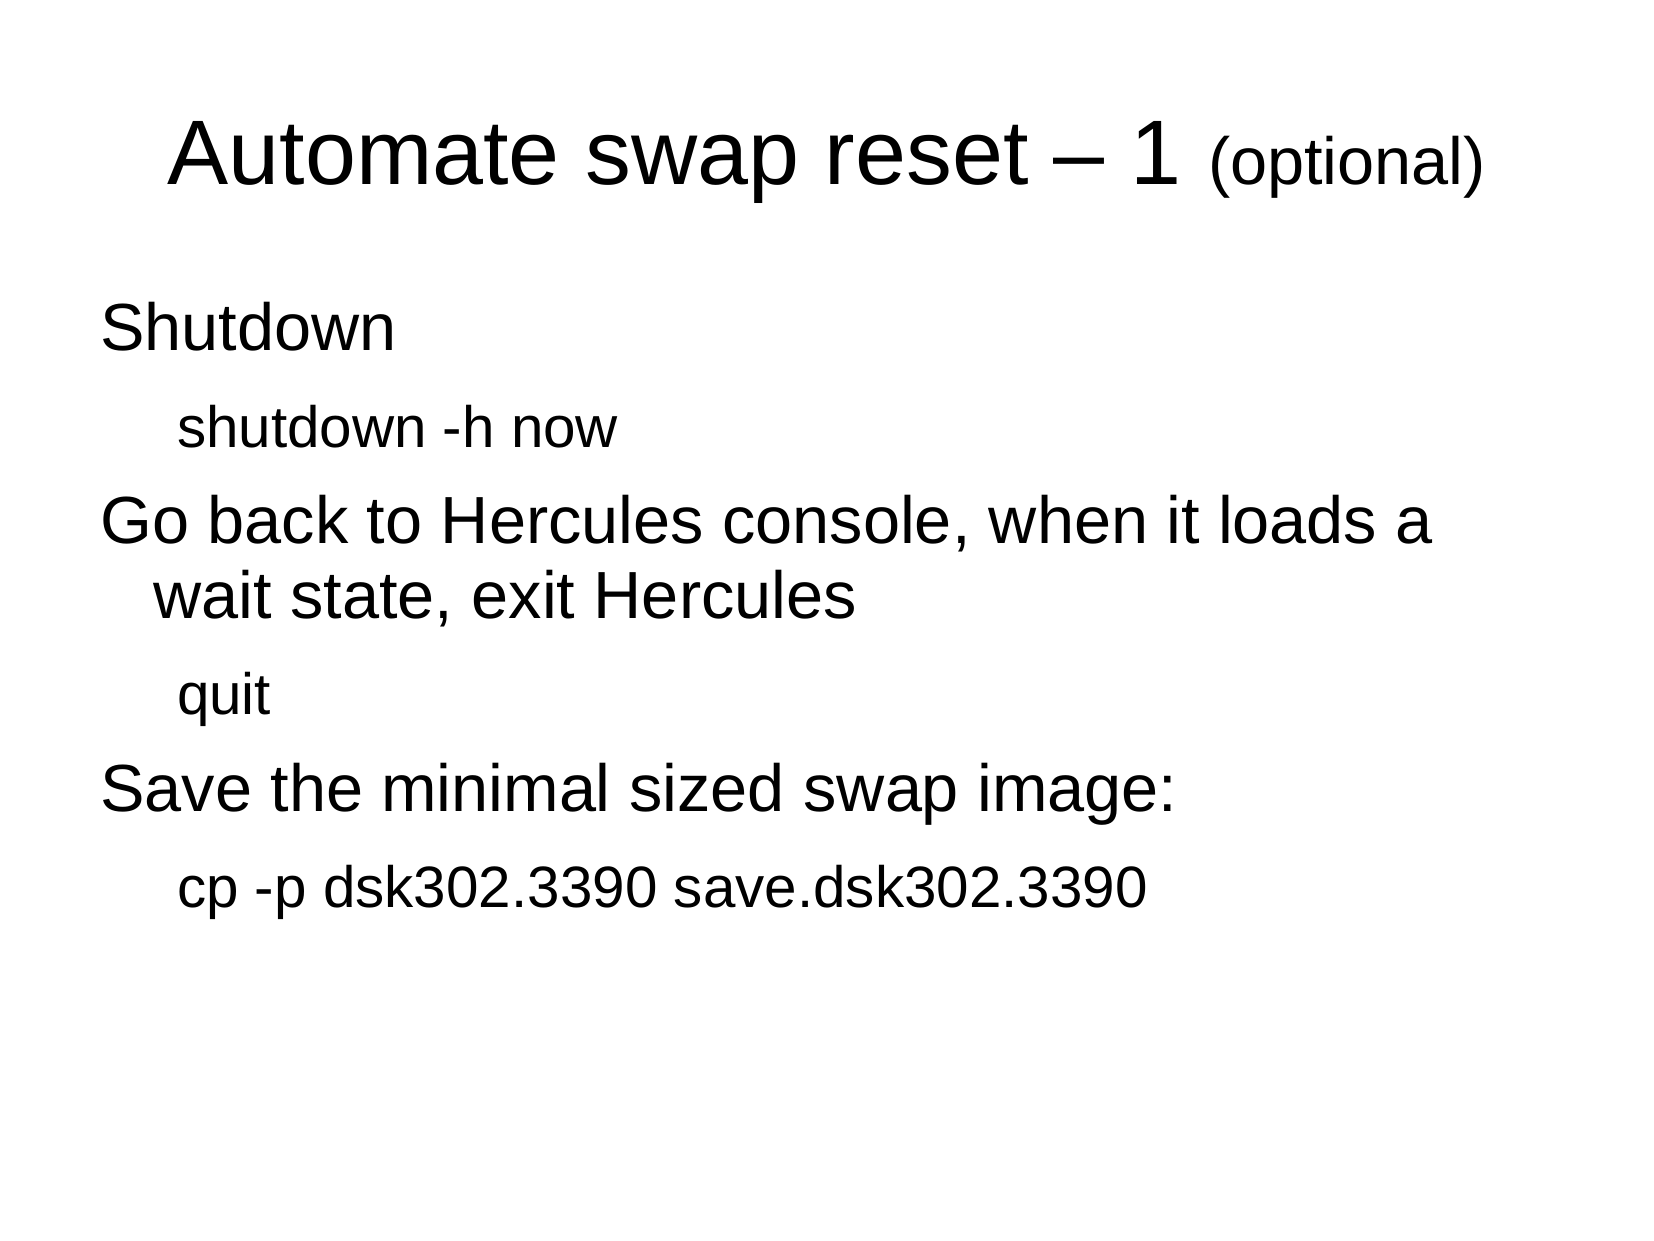

# Automate swap reset – 1 (optional)
Shutdown
shutdown -h now
Go back to Hercules console, when it loads a wait state, exit Hercules
quit
Save the minimal sized swap image:
cp -p dsk302.3390 save.dsk302.3390